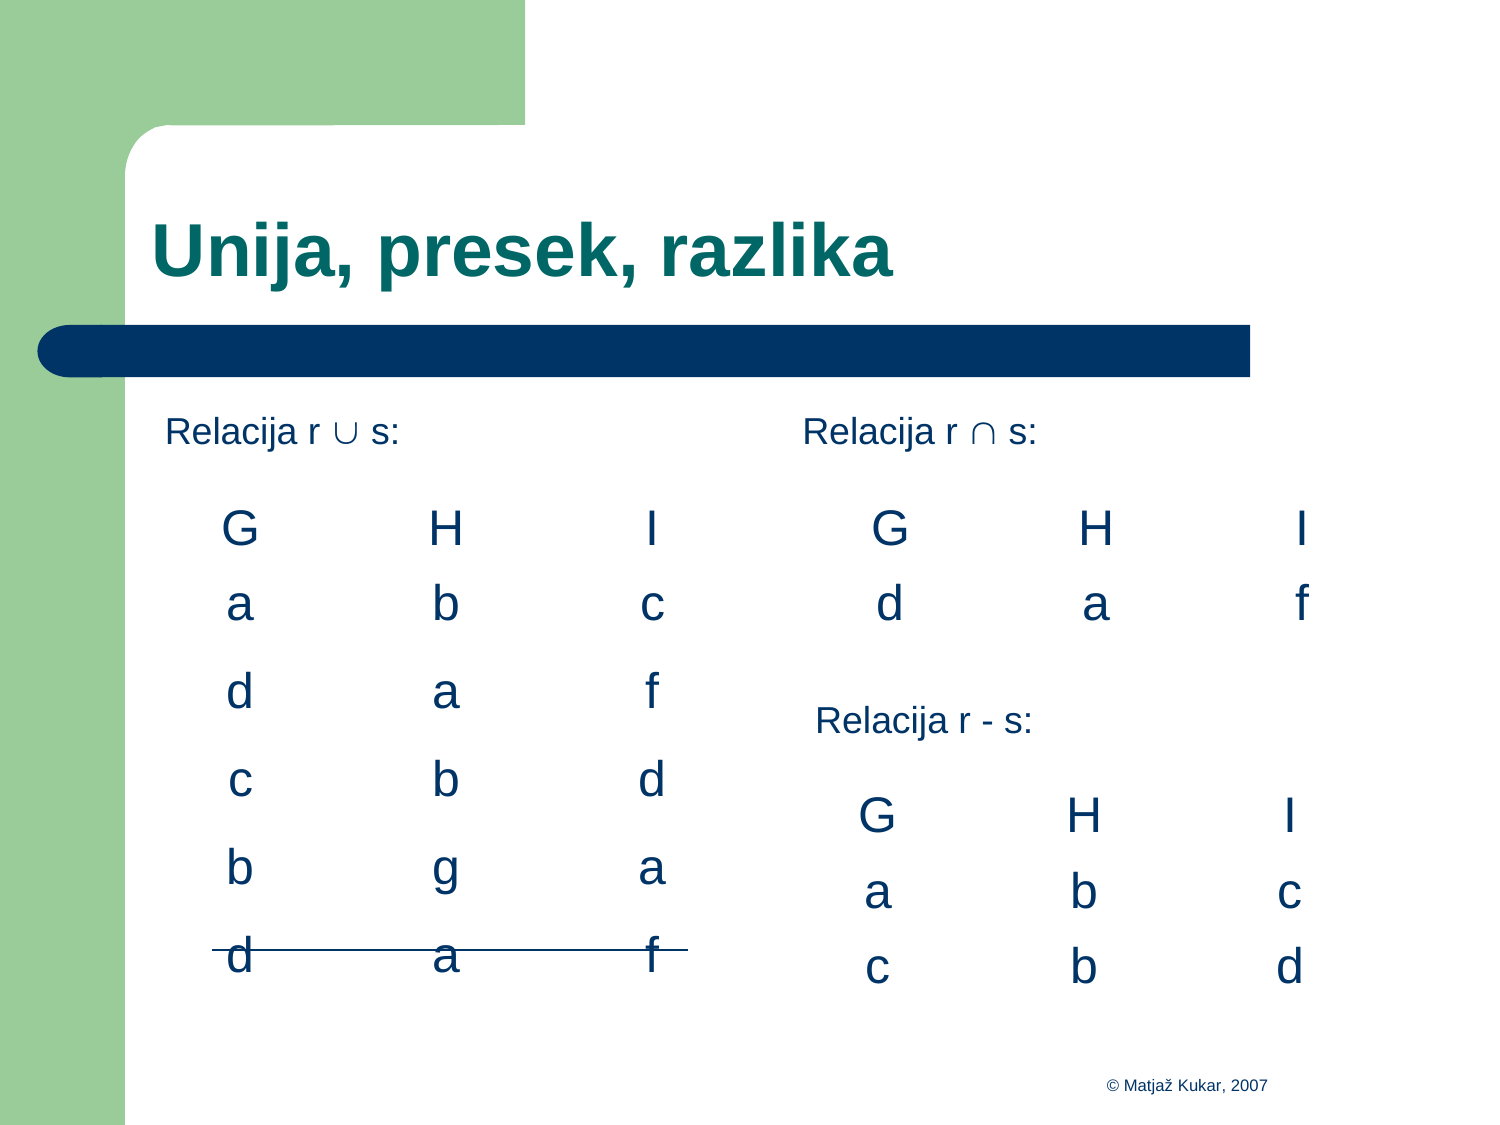

# Unija, presek, razlika
Relacija r  s:
Relacija r  s:
| G | H | I |
| --- | --- | --- |
| a | b | c |
| d | a | f |
| c | b | d |
| b | g | a |
| d | a | f |
| G | H | I |
| --- | --- | --- |
| d | a | f |
Relacija r - s:
| G | H | I |
| --- | --- | --- |
| a | b | c |
| c | b | d |
© Matjaž Kukar, 2007